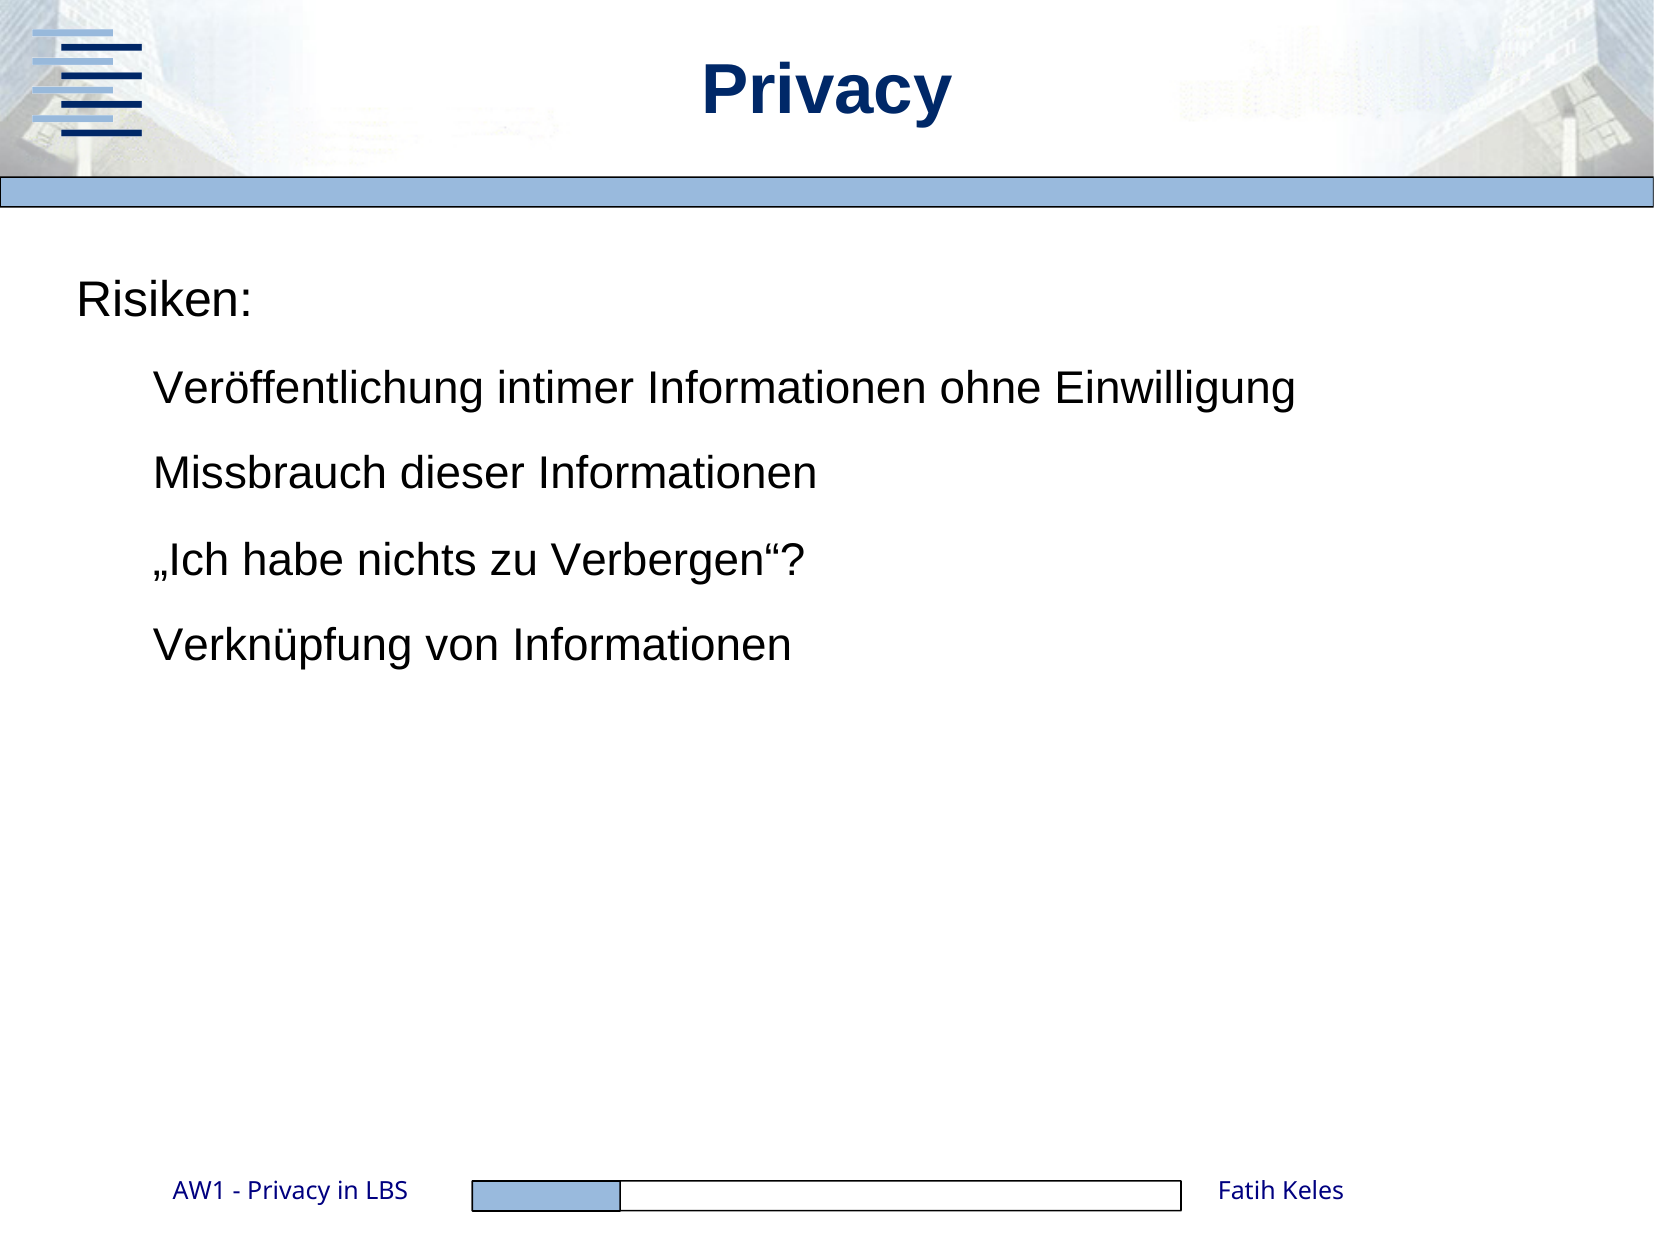

# Privacy
Risiken:
Veröffentlichung intimer Informationen ohne Einwilligung
Missbrauch dieser Informationen
„Ich habe nichts zu Verbergen“?
Verknüpfung von Informationen